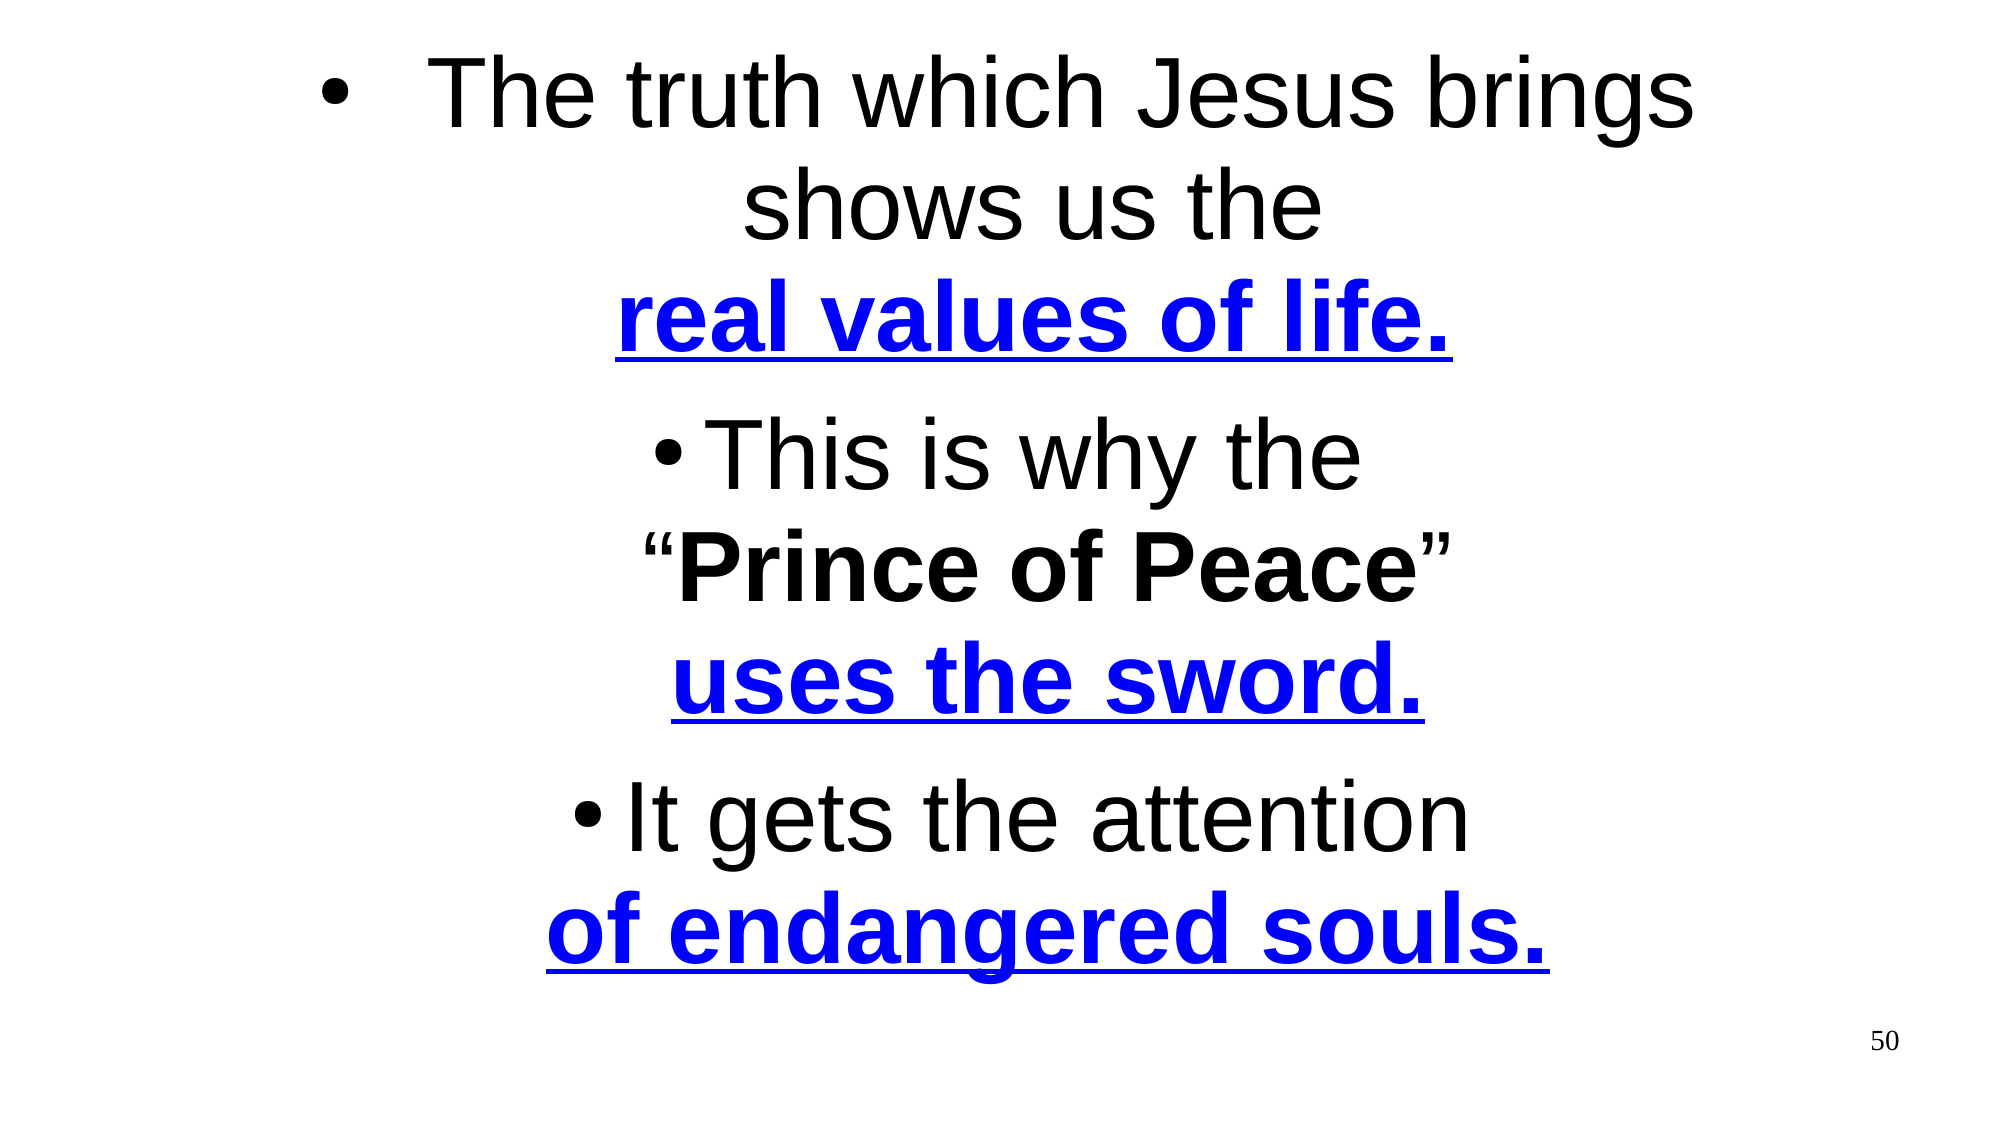

# The truth which Jesus brings shows us the real values of life.
This is why the
“Prince of Peace”
uses the sword.
It gets the attention
of endangered souls.
50